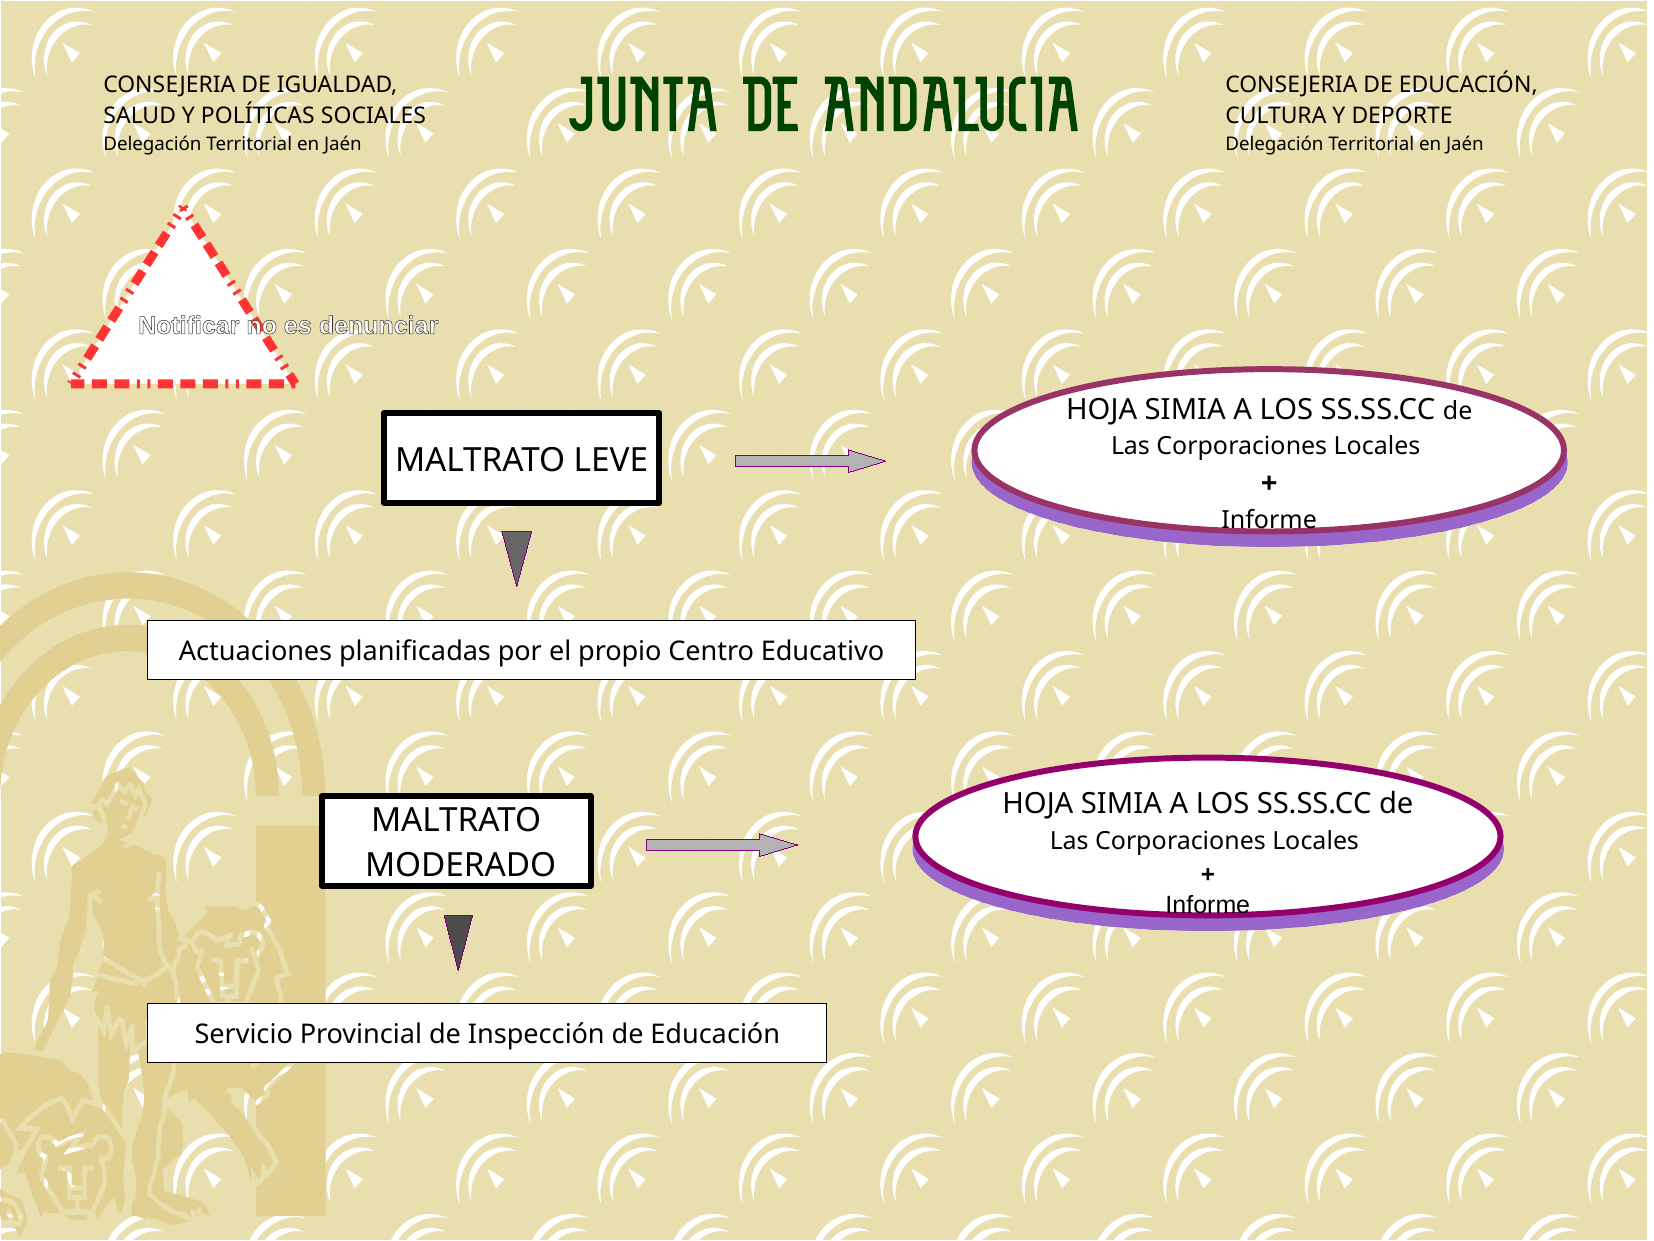

CONSEJERIA DE IGUALDAD,
SALUD Y POLÍTICAS SOCIALES
Delegación Territorial en Jaén
CONSEJERIA DE EDUCACIÓN,
CULTURA Y DEPORTE
Delegación Territorial en Jaén
 Notificar no es denunciar
HOJA SIMIA A LOS SS.SS.CC de
Las Corporaciones Locales
+
Informe
MALTRATO LEVE
Actuaciones planificadas por el propio Centro Educativo
HOJA SIMIA A LOS SS.SS.CC de
Las Corporaciones Locales
+
Informe
MALTRATO
 MODERADO
Servicio Provincial de Inspección de Educación